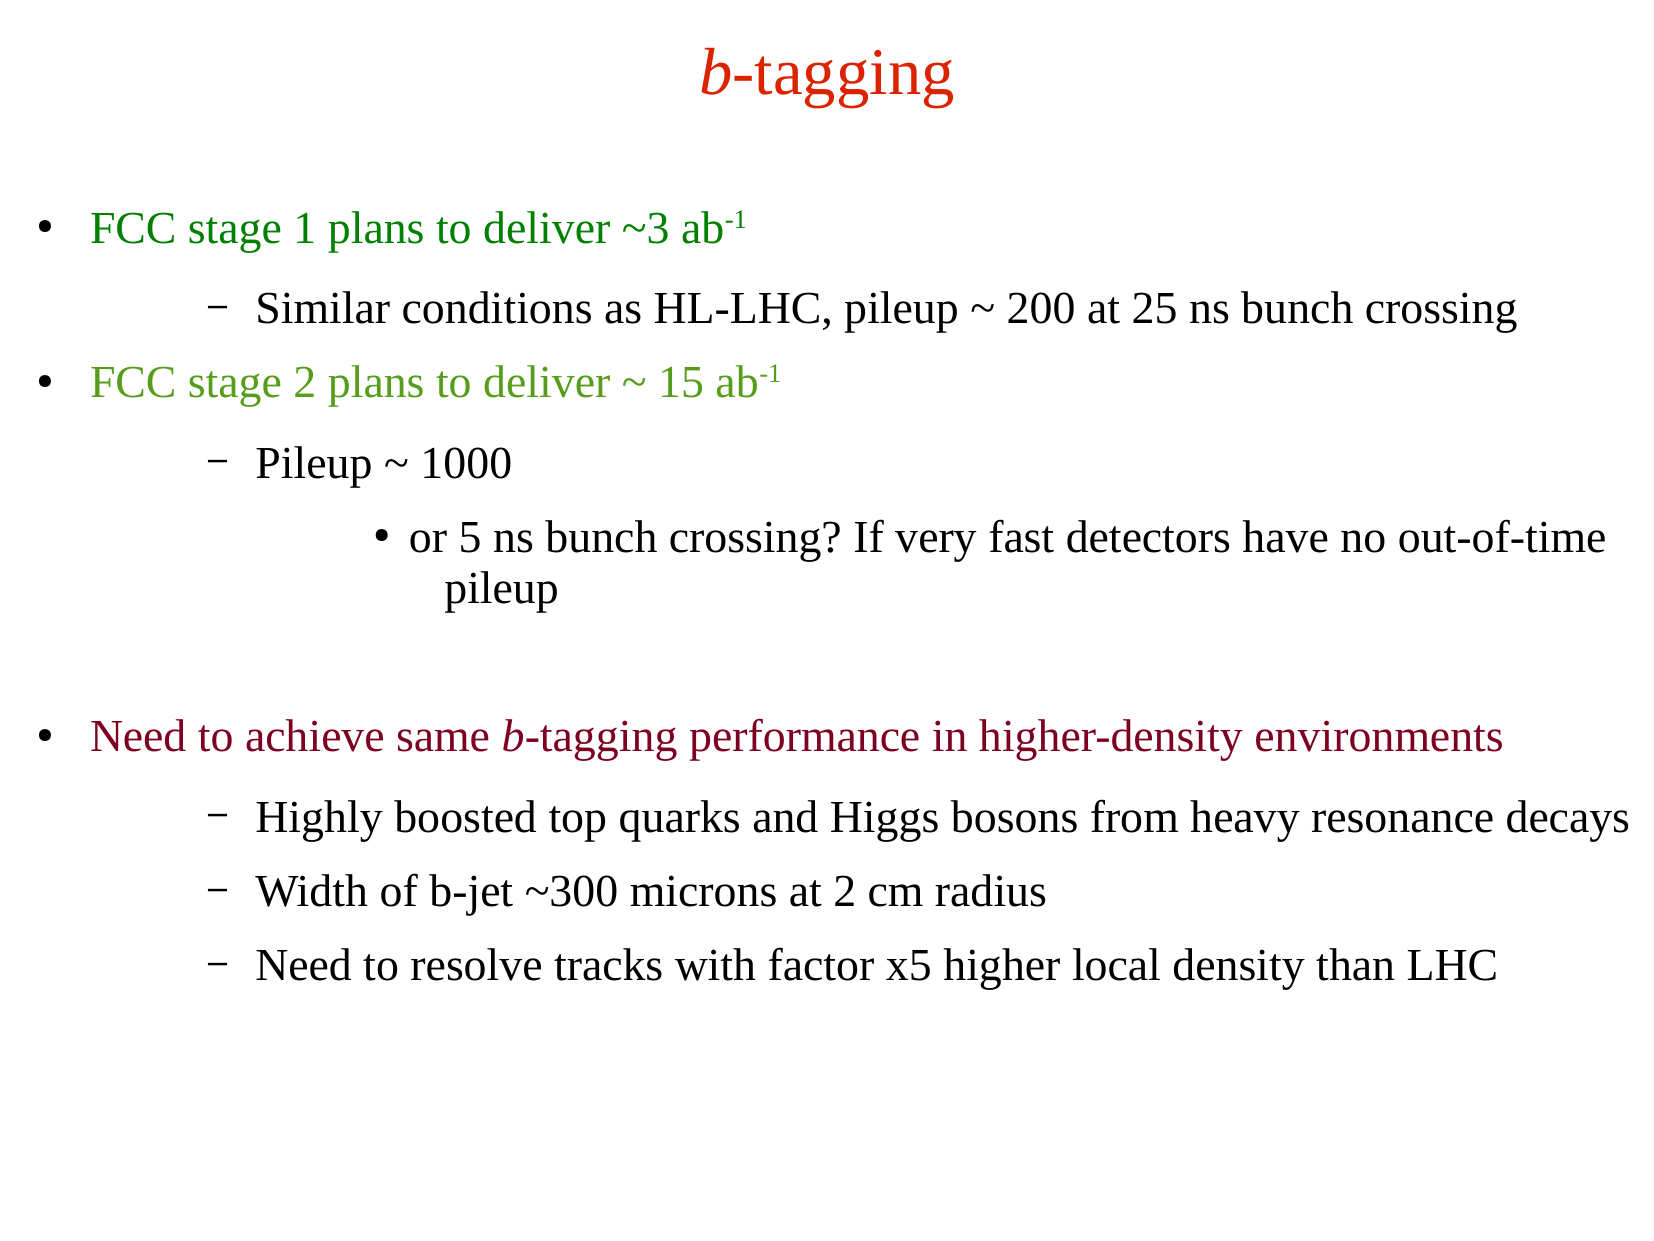

b-tagging
# FCC stage 1 plans to deliver ~3 ab-1
Similar conditions as HL-LHC, pileup ~ 200 at 25 ns bunch crossing
FCC stage 2 plans to deliver ~ 15 ab-1
Pileup ~ 1000
or 5 ns bunch crossing? If very fast detectors have no out-of-time pileup
Need to achieve same b-tagging performance in higher-density environments
Highly boosted top quarks and Higgs bosons from heavy resonance decays
Width of b-jet ~300 microns at 2 cm radius
Need to resolve tracks with factor x5 higher local density than LHC